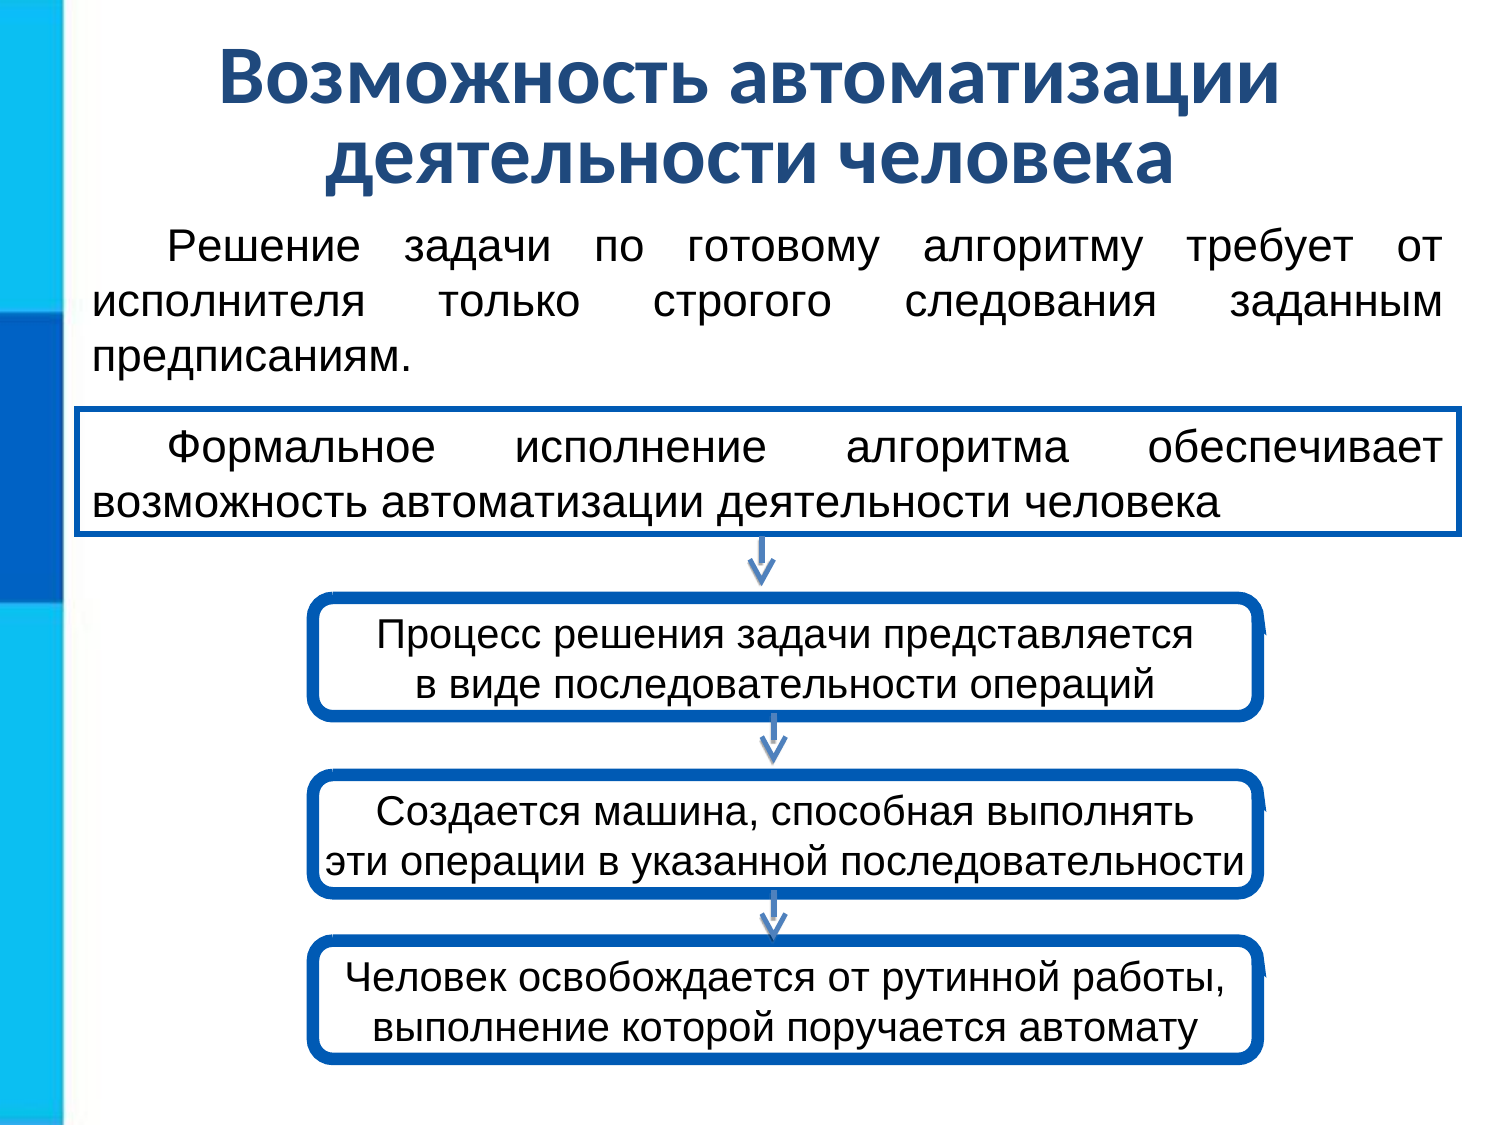

Возможность автоматизации деятельности человека
Решение задачи по готовому алгоритму требует от исполнителя только строгого следования заданным предписаниям.
Формальное исполнение алгоритма обеспечивает возможность автоматизации деятельности человека
Процесс решения задачи представляется
в виде последовательности операций
Создается машина, способная выполнять
эти операции в указанной последовательности
Человек освобождается от рутинной работы,
выполнение которой поручается автомату